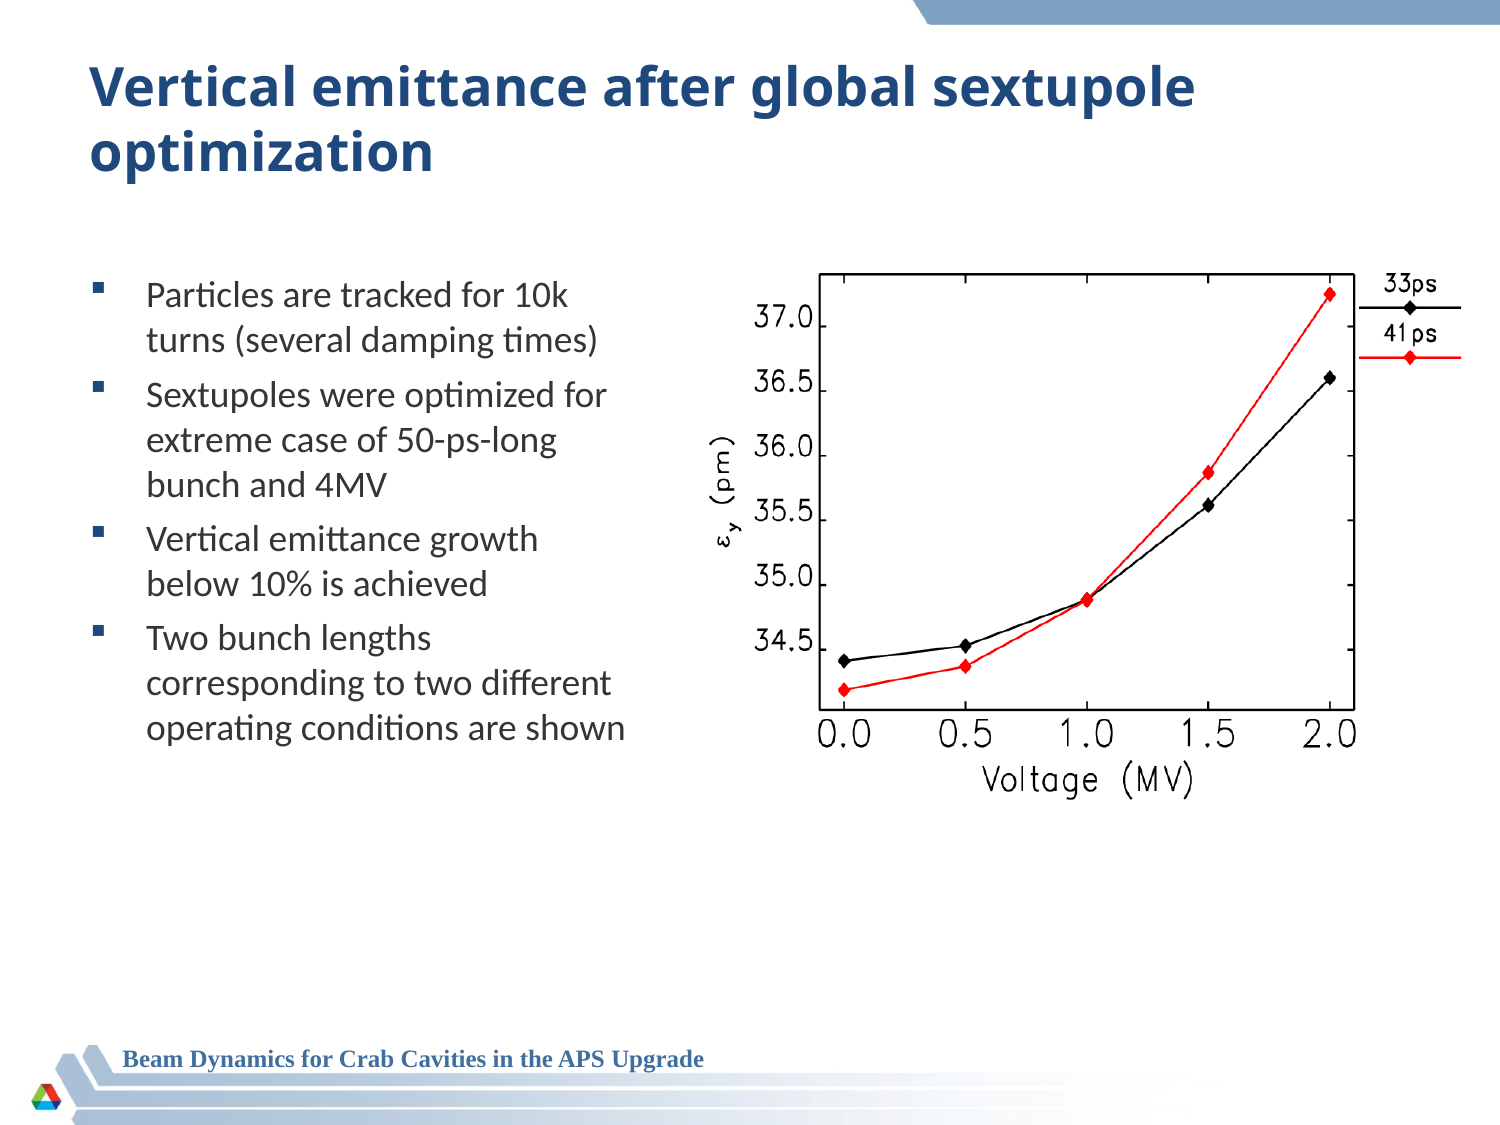

# Vertical emittance after global sextupole optimization
Particles are tracked for 10k turns (several damping times)
Sextupoles were optimized for extreme case of 50-ps-long bunch and 4MV
Vertical emittance growth below 10% is achieved
Two bunch lengths corresponding to two different operating conditions are shown